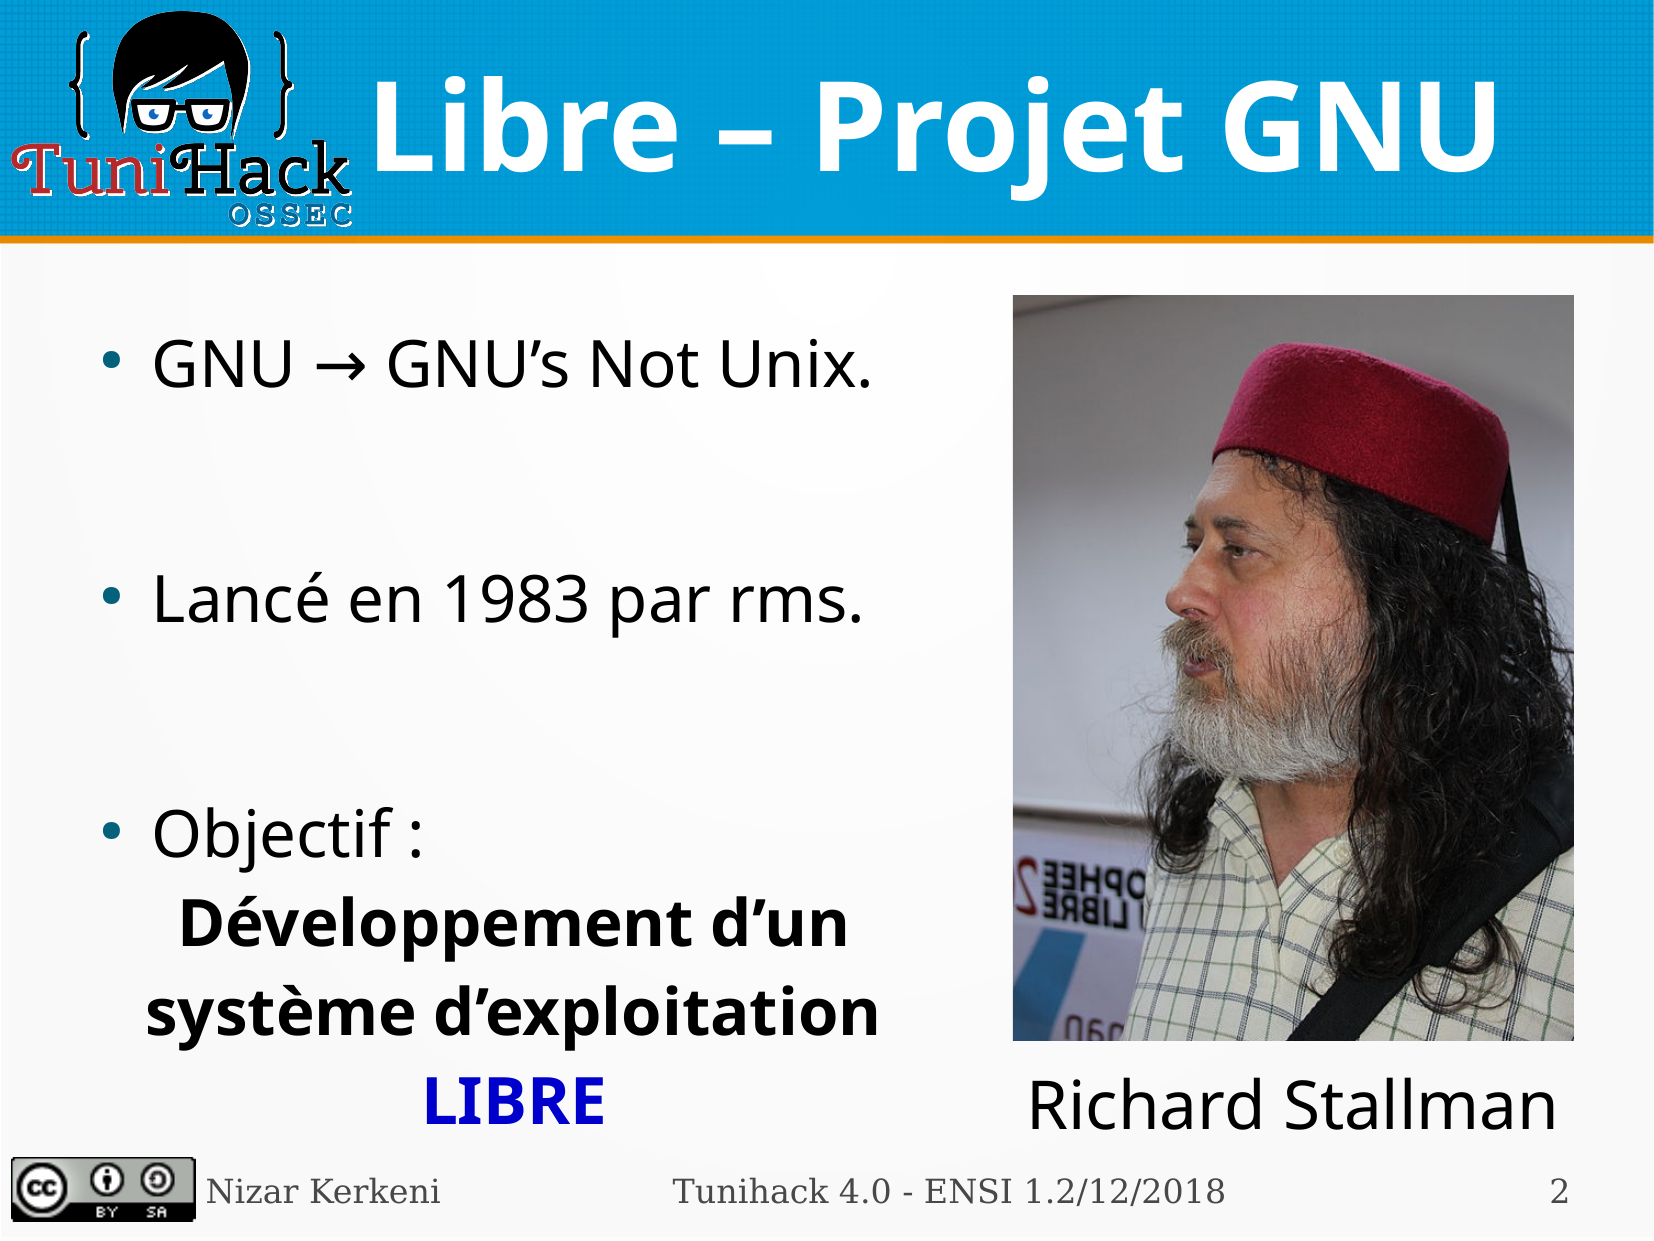

# Libre – Projet GNU
GNU → GNU’s Not Unix.
Lancé en 1983 par rms.
Objectif :
Développement d’un système d’exploitation LIBRE
Richard Stallman
 Nizar Kerkeni
Tunihack 4.0 - ENSI 1.2/12/2018
2